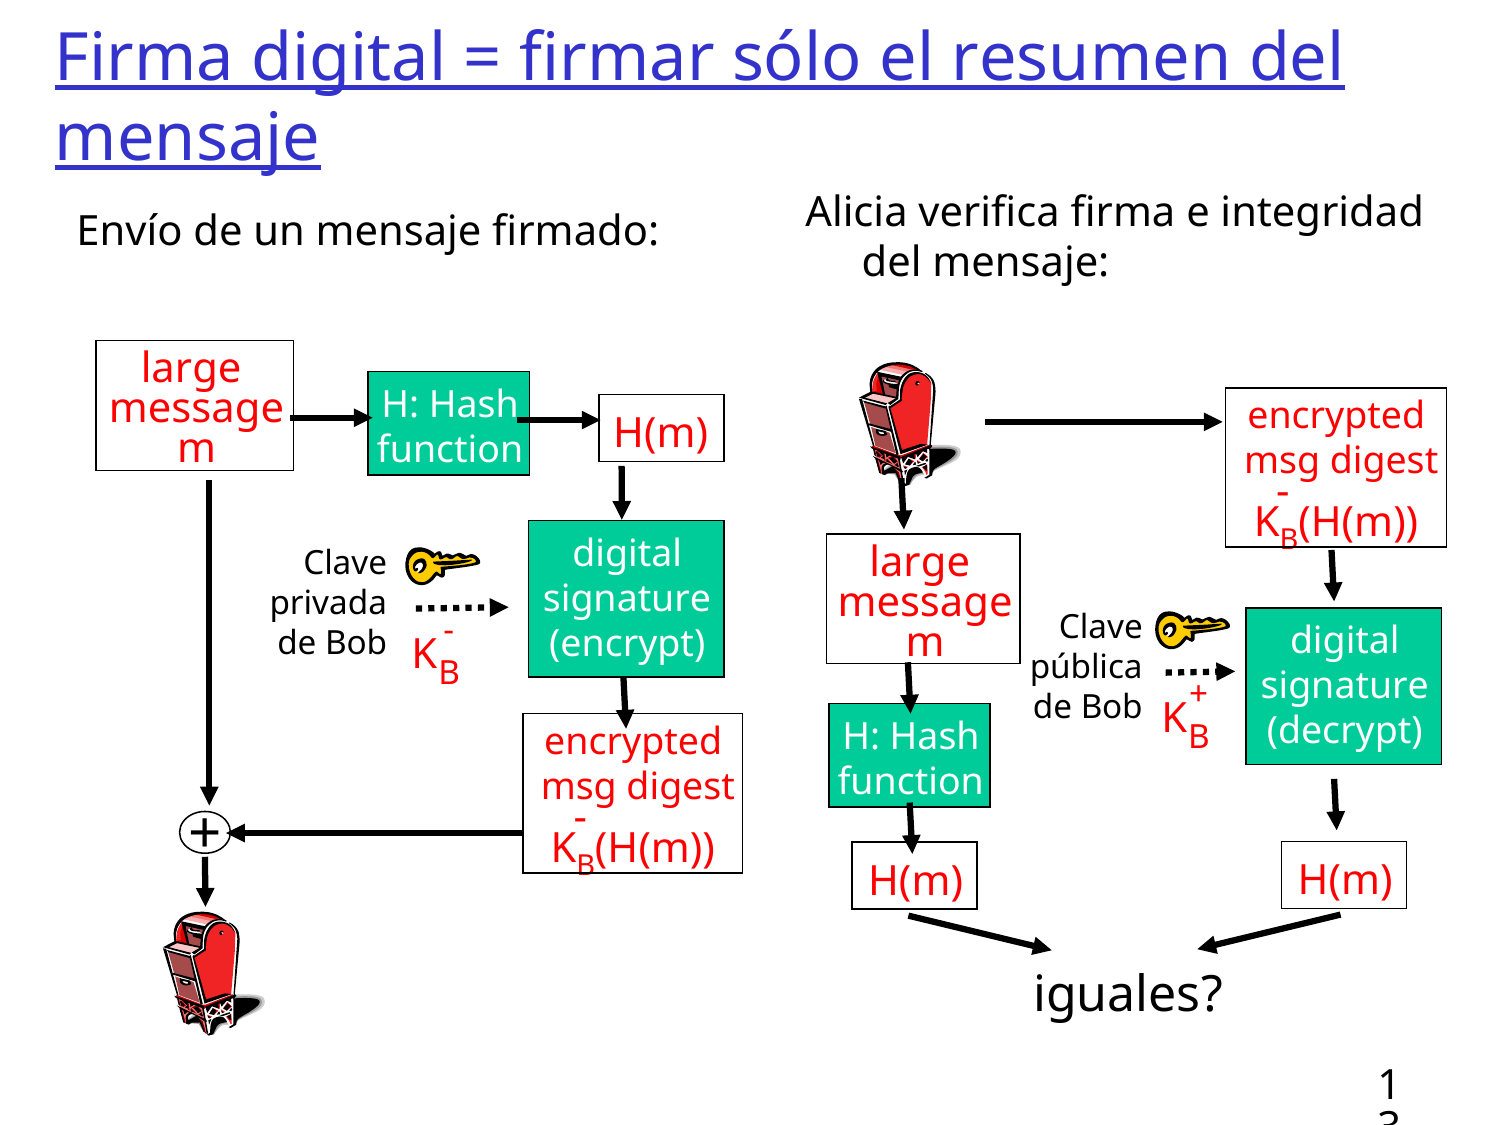

Firma digital = firmar sólo el resumen del mensaje
# Alicia verifica firma e integridad del mensaje:
Envío de un mensaje firmado:
large
message
m
H: Hash
function
encrypted
msg digest
-
KB(H(m))
H(m)
digital
signature
(encrypt)
Clave privada de Bob
large
message
m
Clave pública de Bob
-
K
B
digital
signature
(decrypt)
+
K
B
H: Hash
function
encrypted
msg digest
-
KB(H(m))
+
H(m)
H(m)
iguales?
13